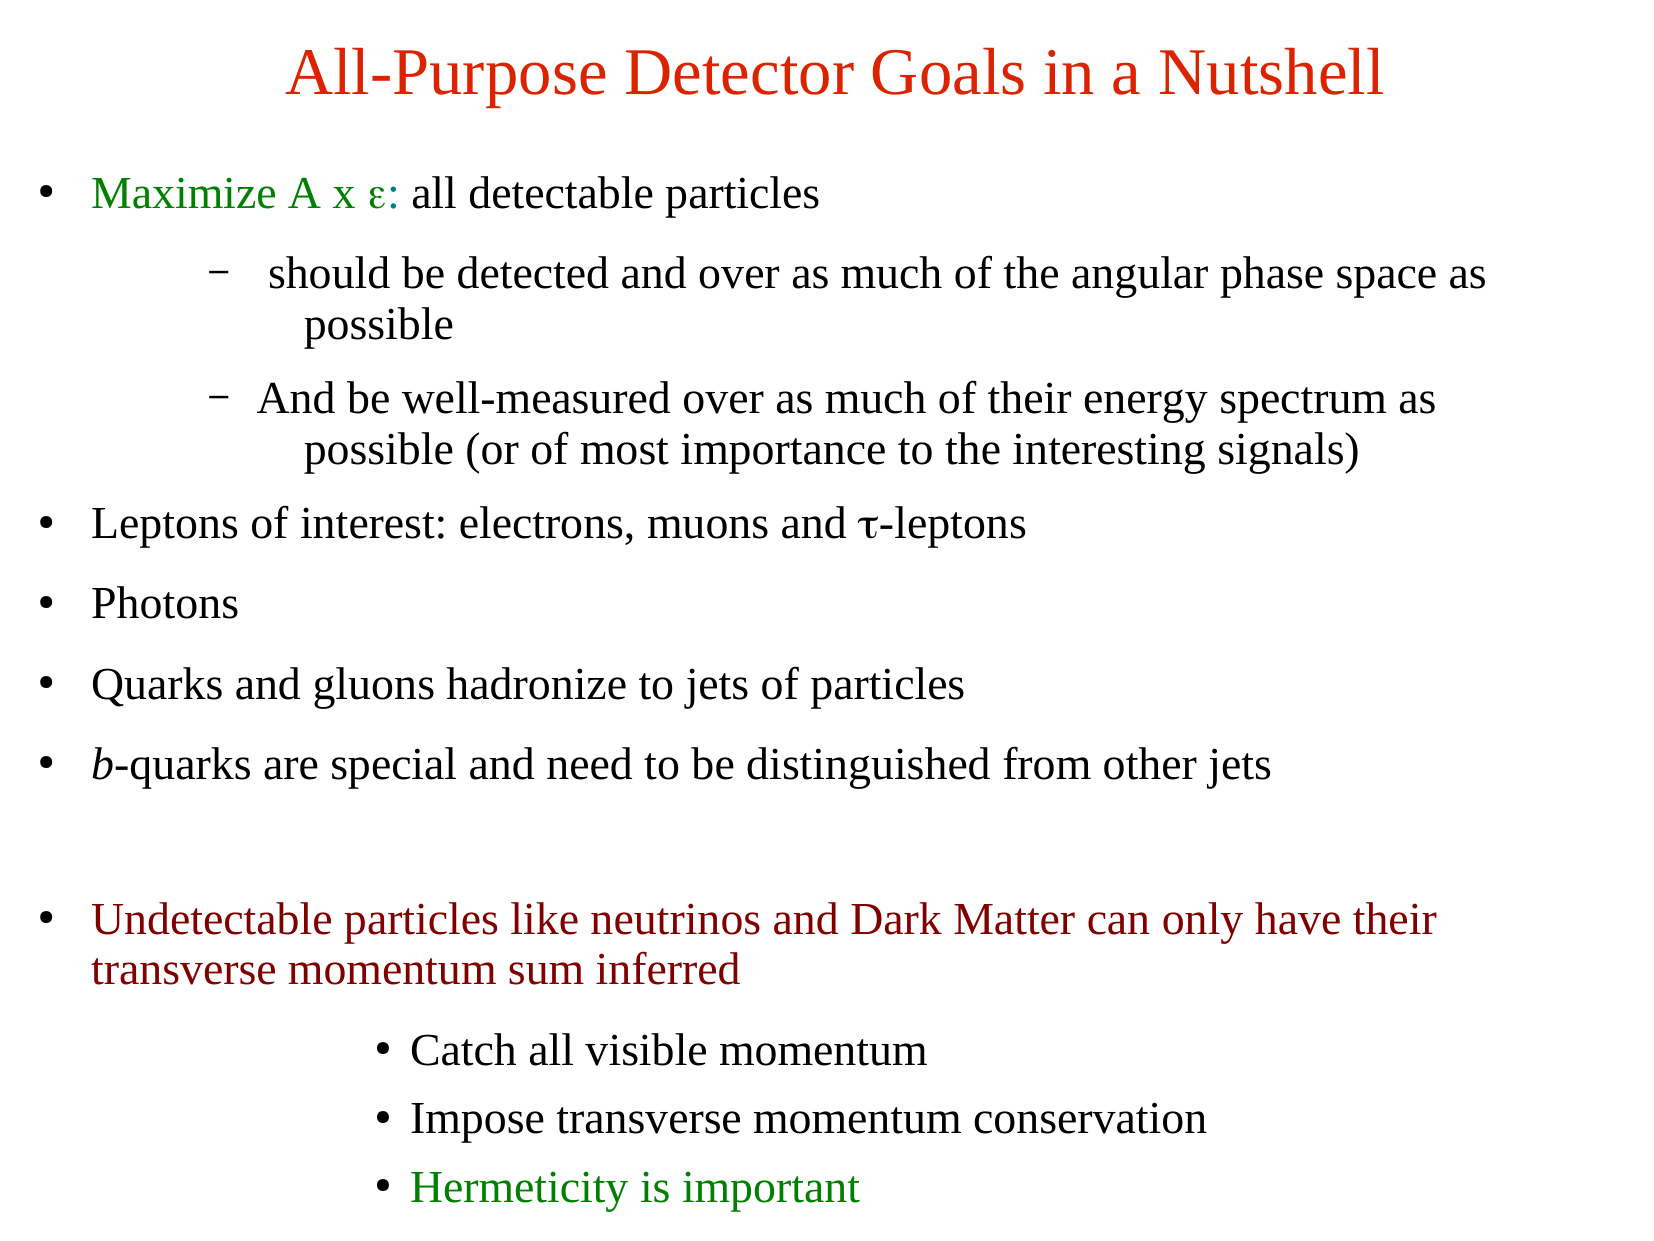

# All-Purpose Detector Goals in a Nutshell
Maximize A x ε: all detectable particles
 should be detected and over as much of the angular phase space as possible
And be well-measured over as much of their energy spectrum as possible (or of most importance to the interesting signals)
Leptons of interest: electrons, muons and τ-leptons
Photons
Quarks and gluons hadronize to jets of particles
b-quarks are special and need to be distinguished from other jets
Undetectable particles like neutrinos and Dark Matter can only have their transverse momentum sum inferred
Catch all visible momentum
Impose transverse momentum conservation
Hermeticity is important